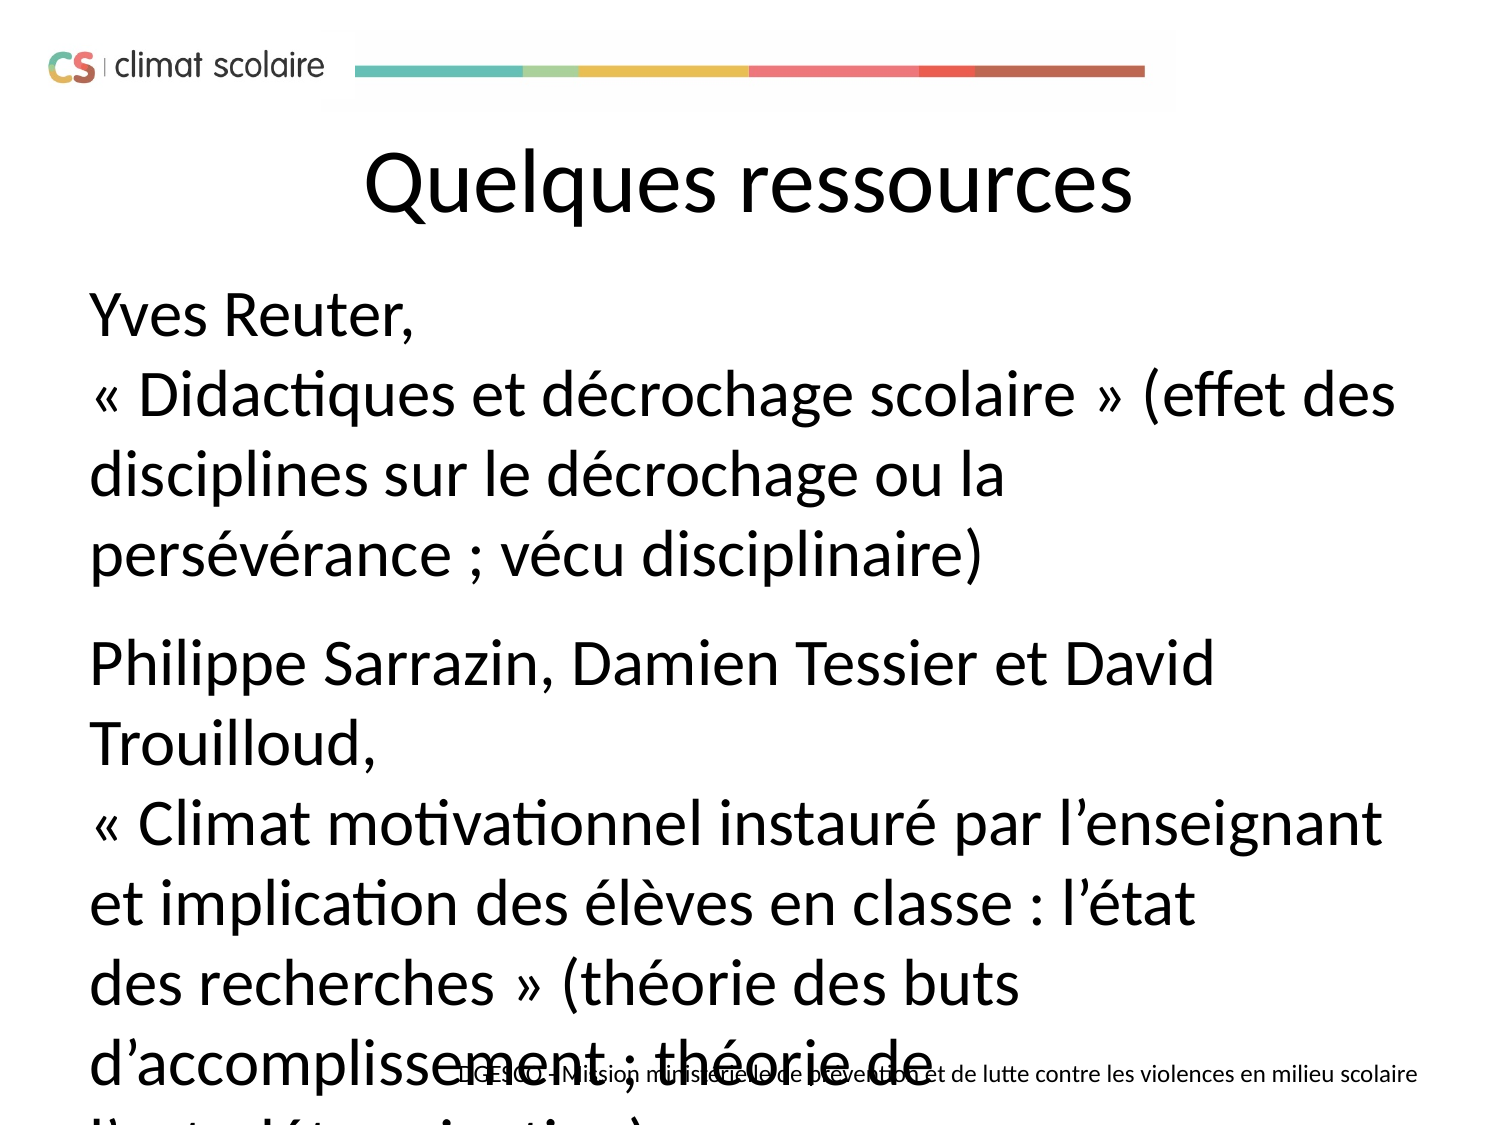

# Quelques ressources
Yves Reuter, « Didactiques et décrochage scolaire » (effet des disciplines sur le décrochage ou la persévérance ; vécu disciplinaire)
Philippe Sarrazin, Damien Tessier et David Trouilloud, « Climat motivationnel instauré par l’enseignant et implication des élèves en classe : l’état des recherches » (théorie des buts d’accomplissement ; théorie de l’autodétermination)
Collège Lou-Blazer, « Réfléchir sur nos pratiques professionnelles pour améliorer le climat d’enseignement » (site du centre Alain-Savary)